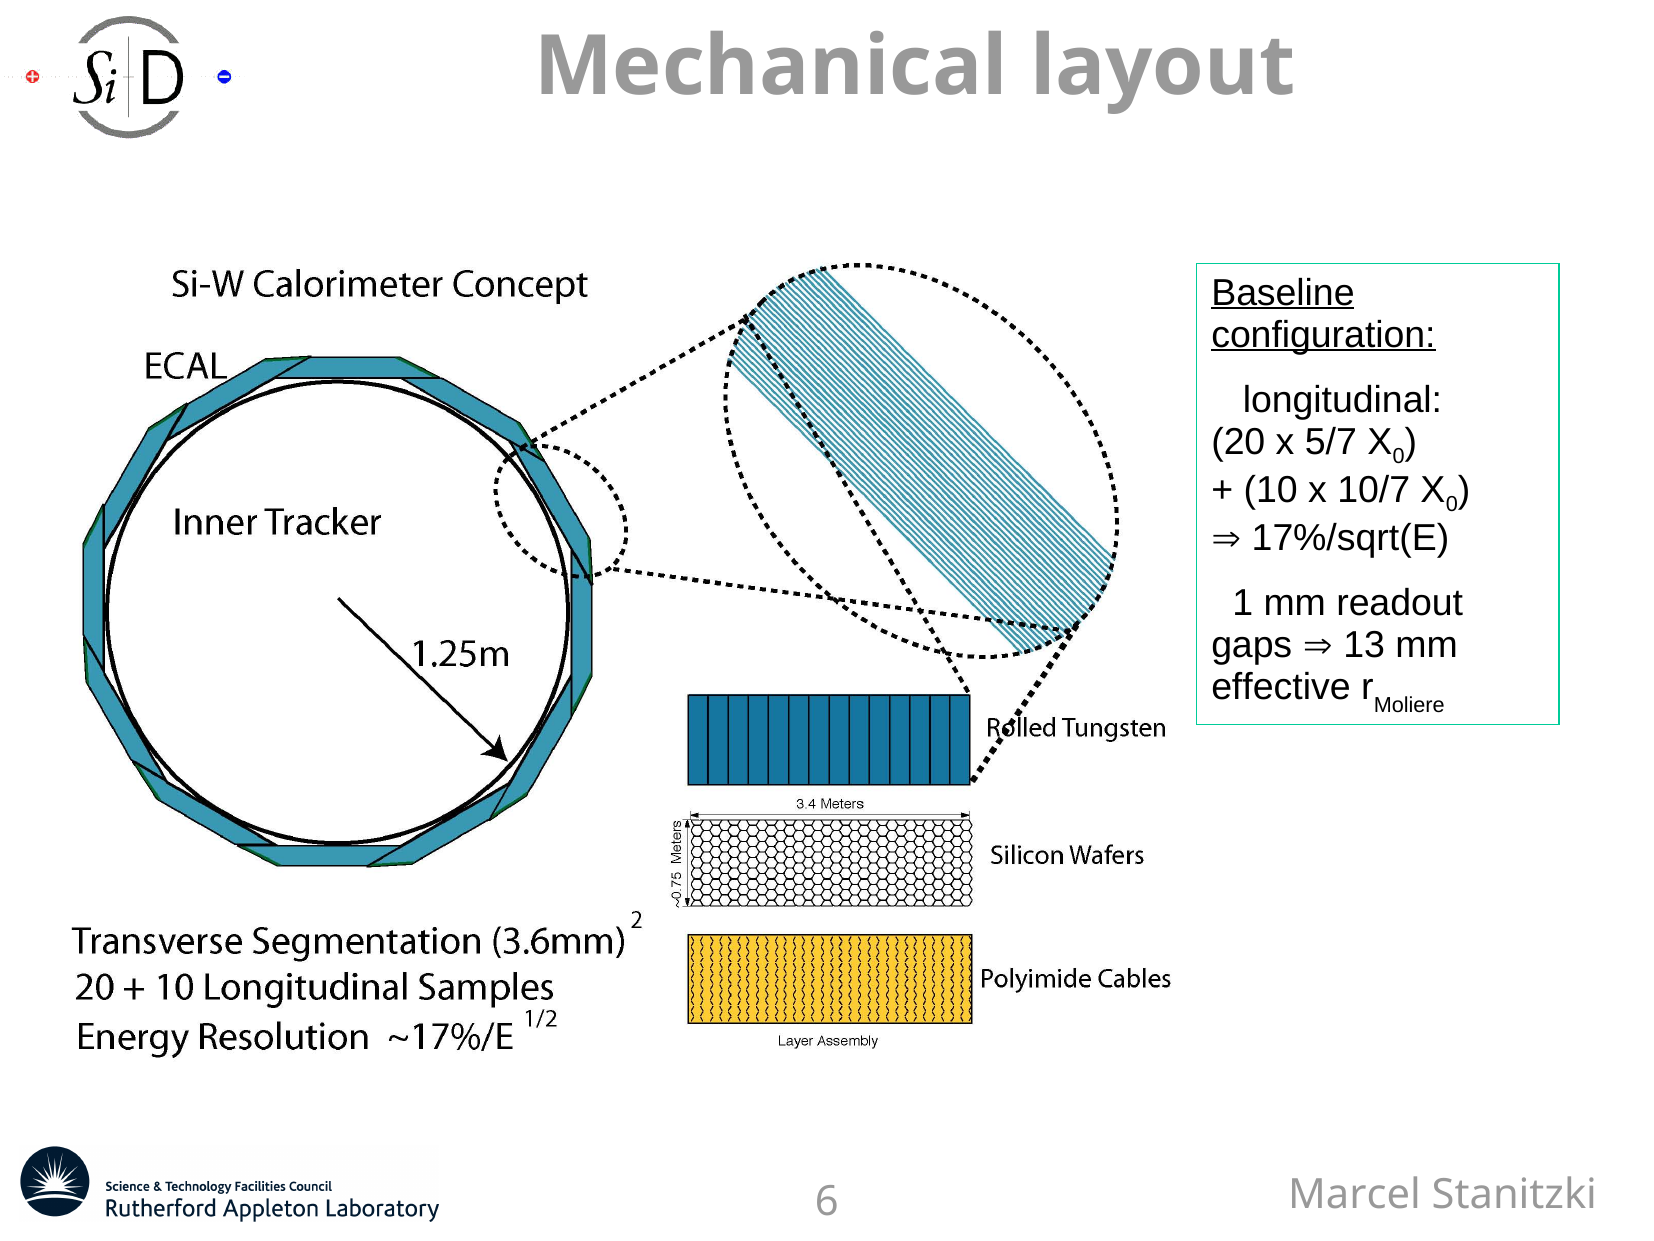

# Mechanical layout
Baseline configuration:
 longitudinal: (20 x 5/7 X0) + (10 x 10/7 X0)  17%/sqrt(E)
 1 mm readout gaps  13 mm effective rMoliere